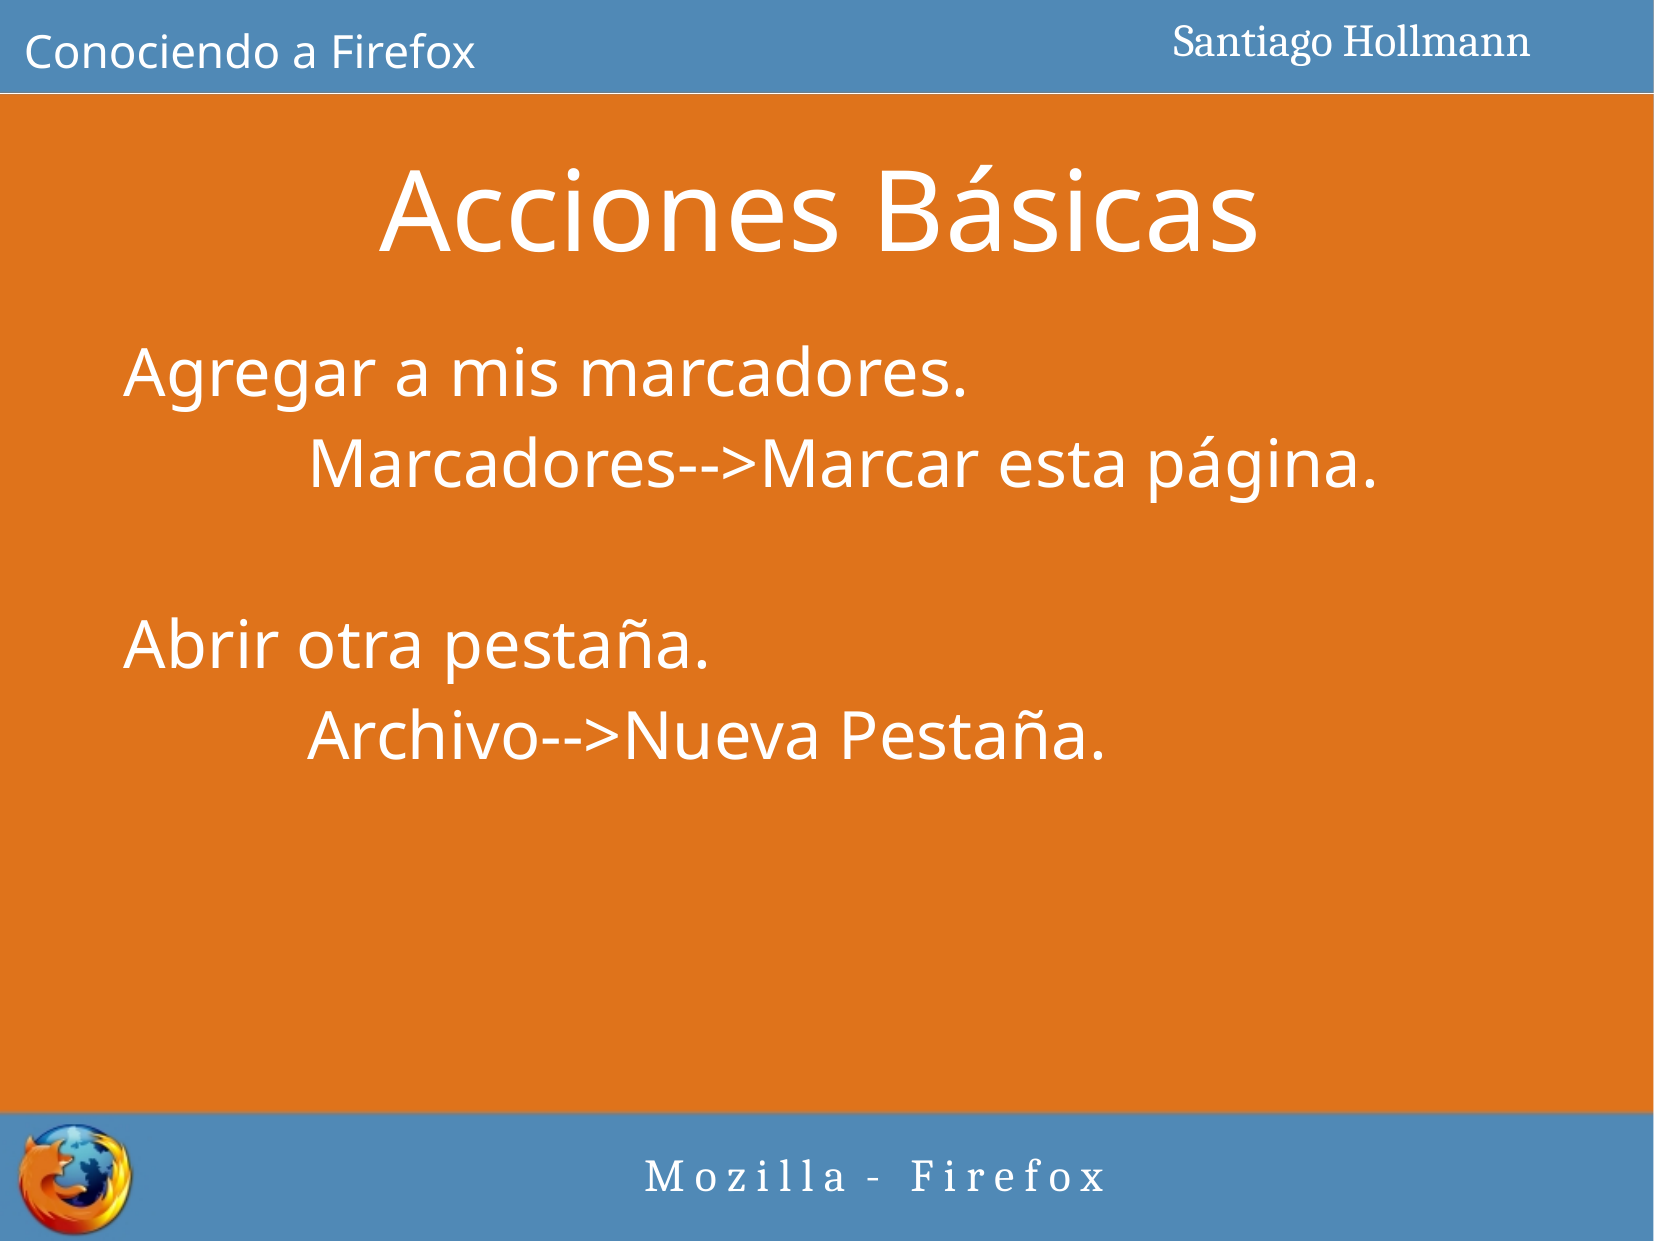

# Acciones Básicas
Santiago Hollmann
Conociendo a Firefox
Agregar a mis marcadores.
		Marcadores-->Marcar esta página.
Abrir otra pestaña.
		Archivo-->Nueva Pestaña.
M o z i l l a - F i r e f o x